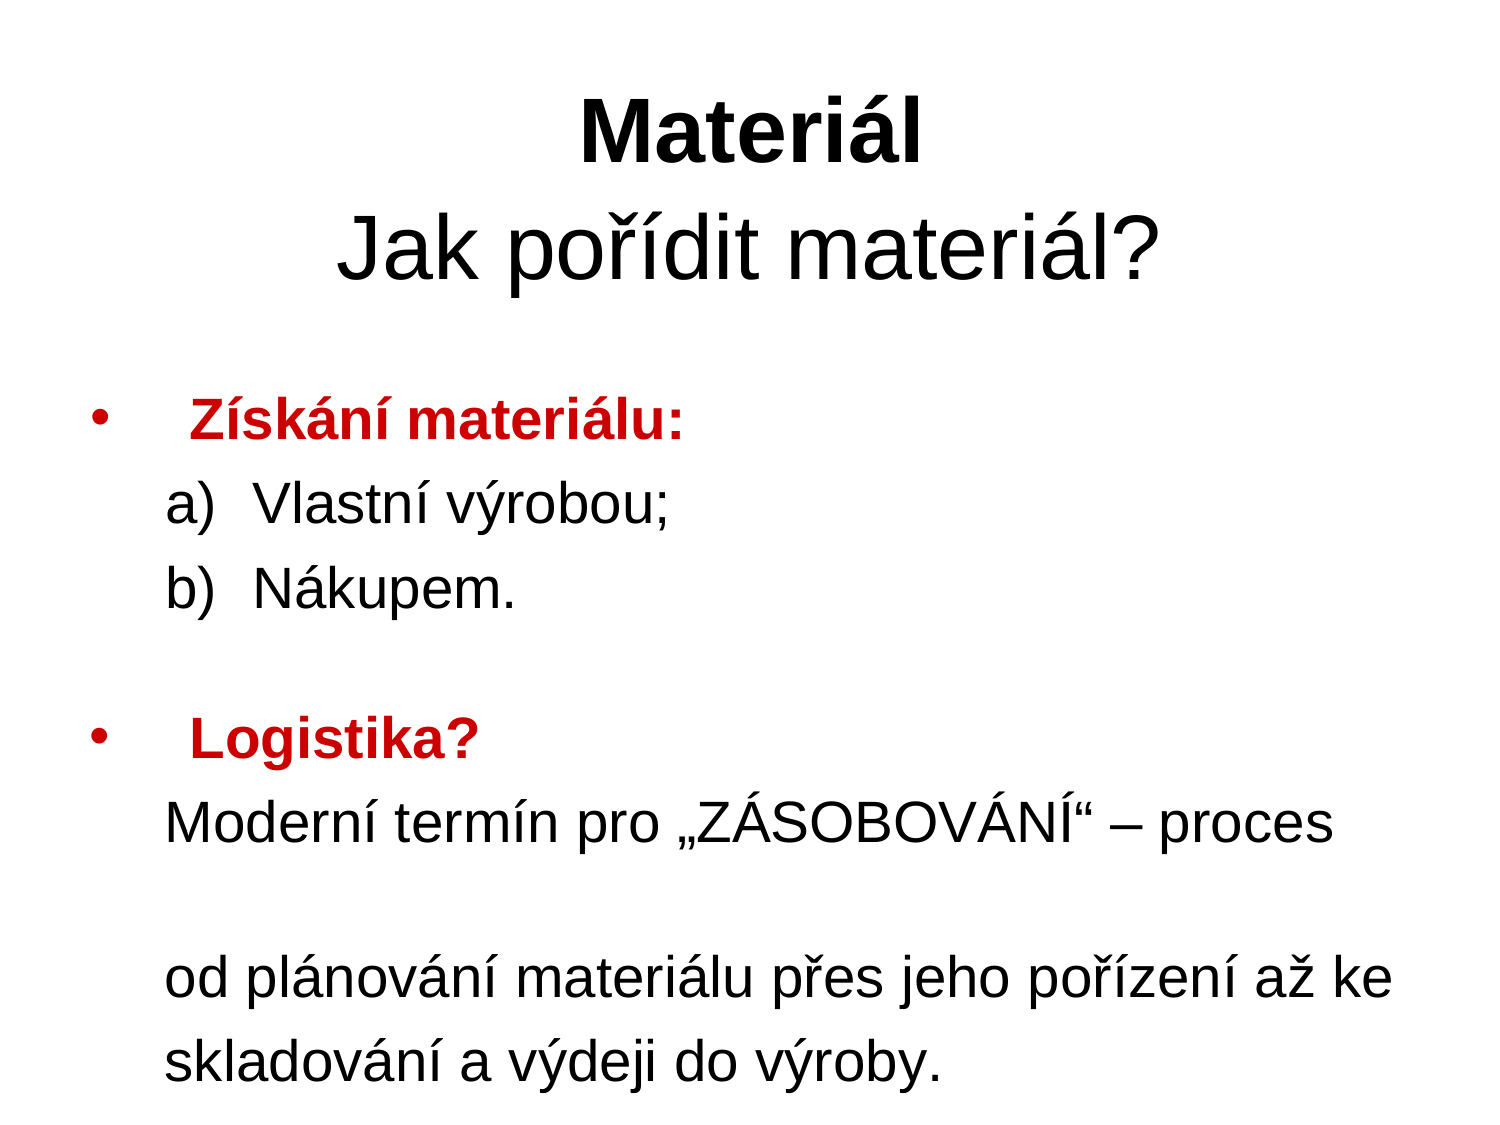

Materiál
# Jak pořídit materiál?
Získání materiálu:
Vlastní výrobou;
Nákupem.
Logistika?
Moderní termín pro „ZÁSOBOVÁNÍ“ – proces
od plánování materiálu přes jeho pořízení až ke
skladování a výdeji do výroby.